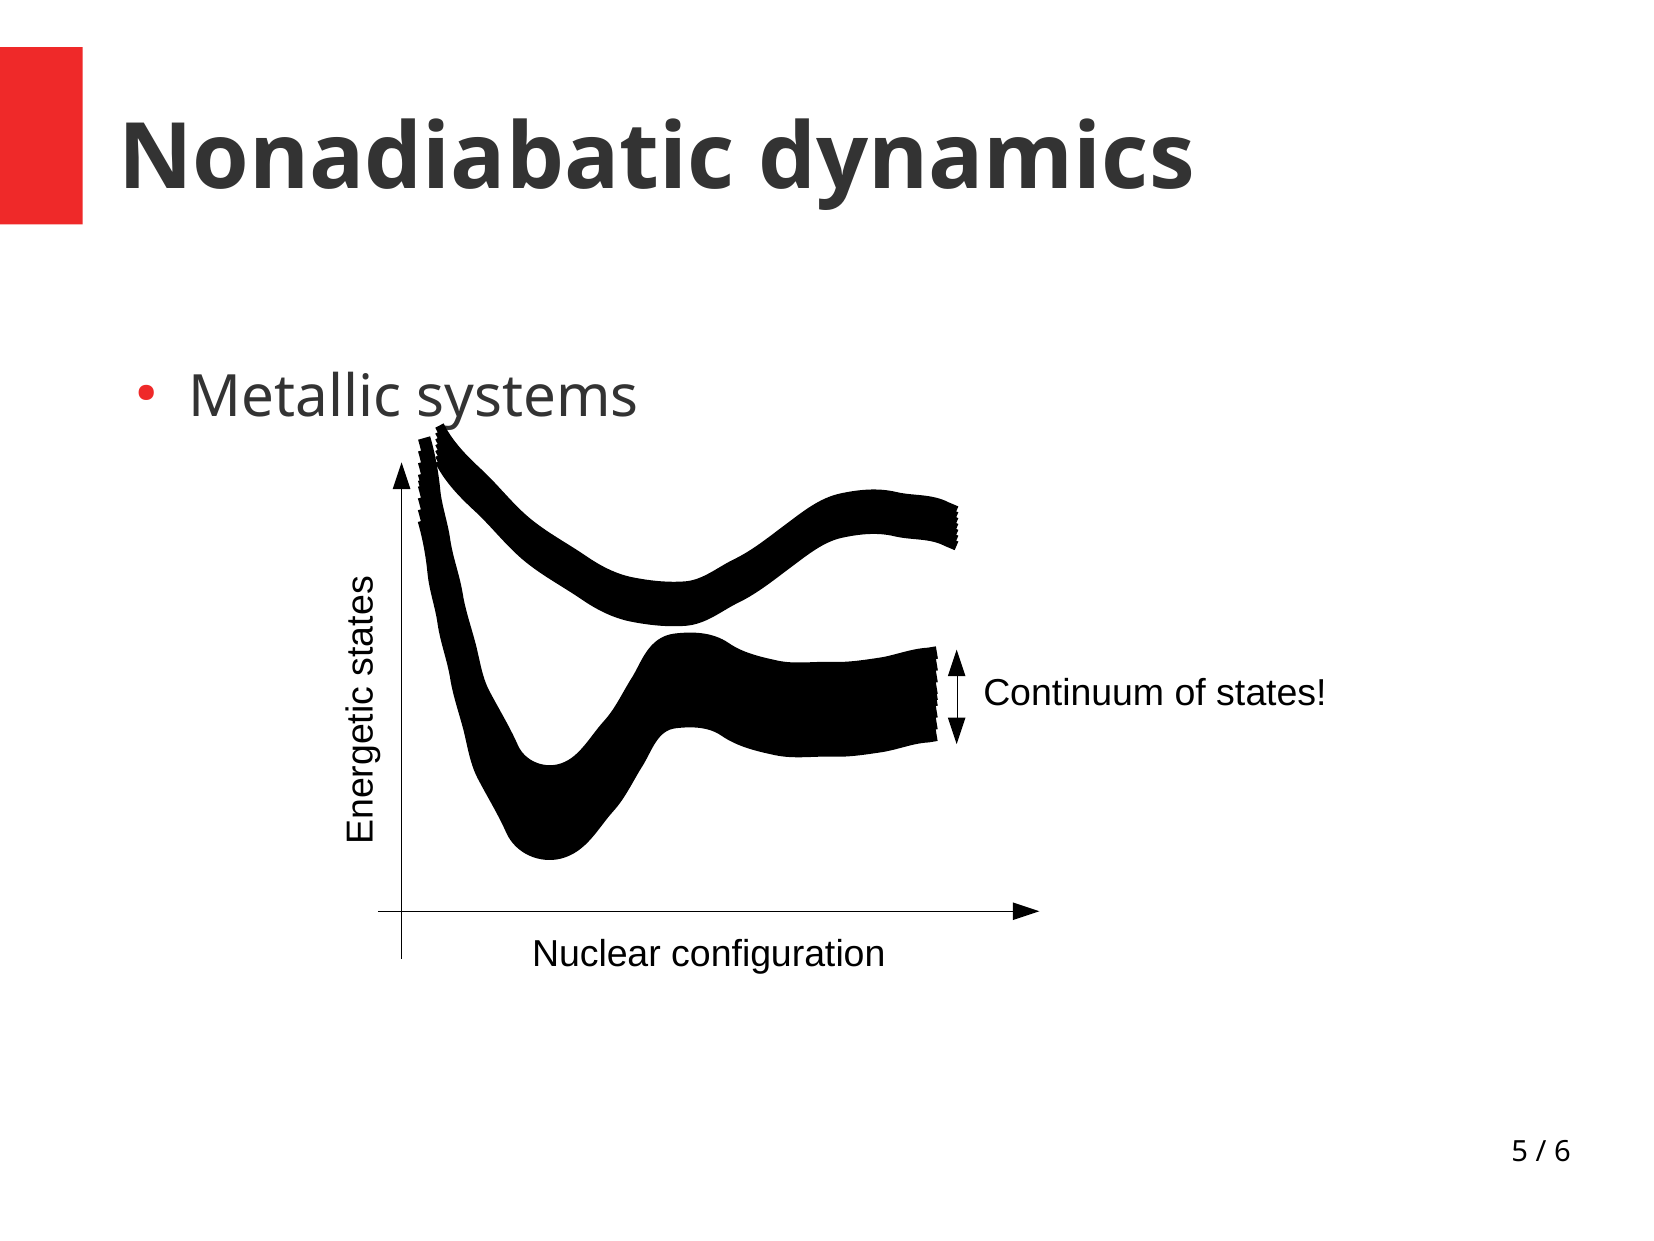

# Nonadiabatic dynamics
Metallic systems
Energetic states
Continuum of states!
Nuclear configuration
5